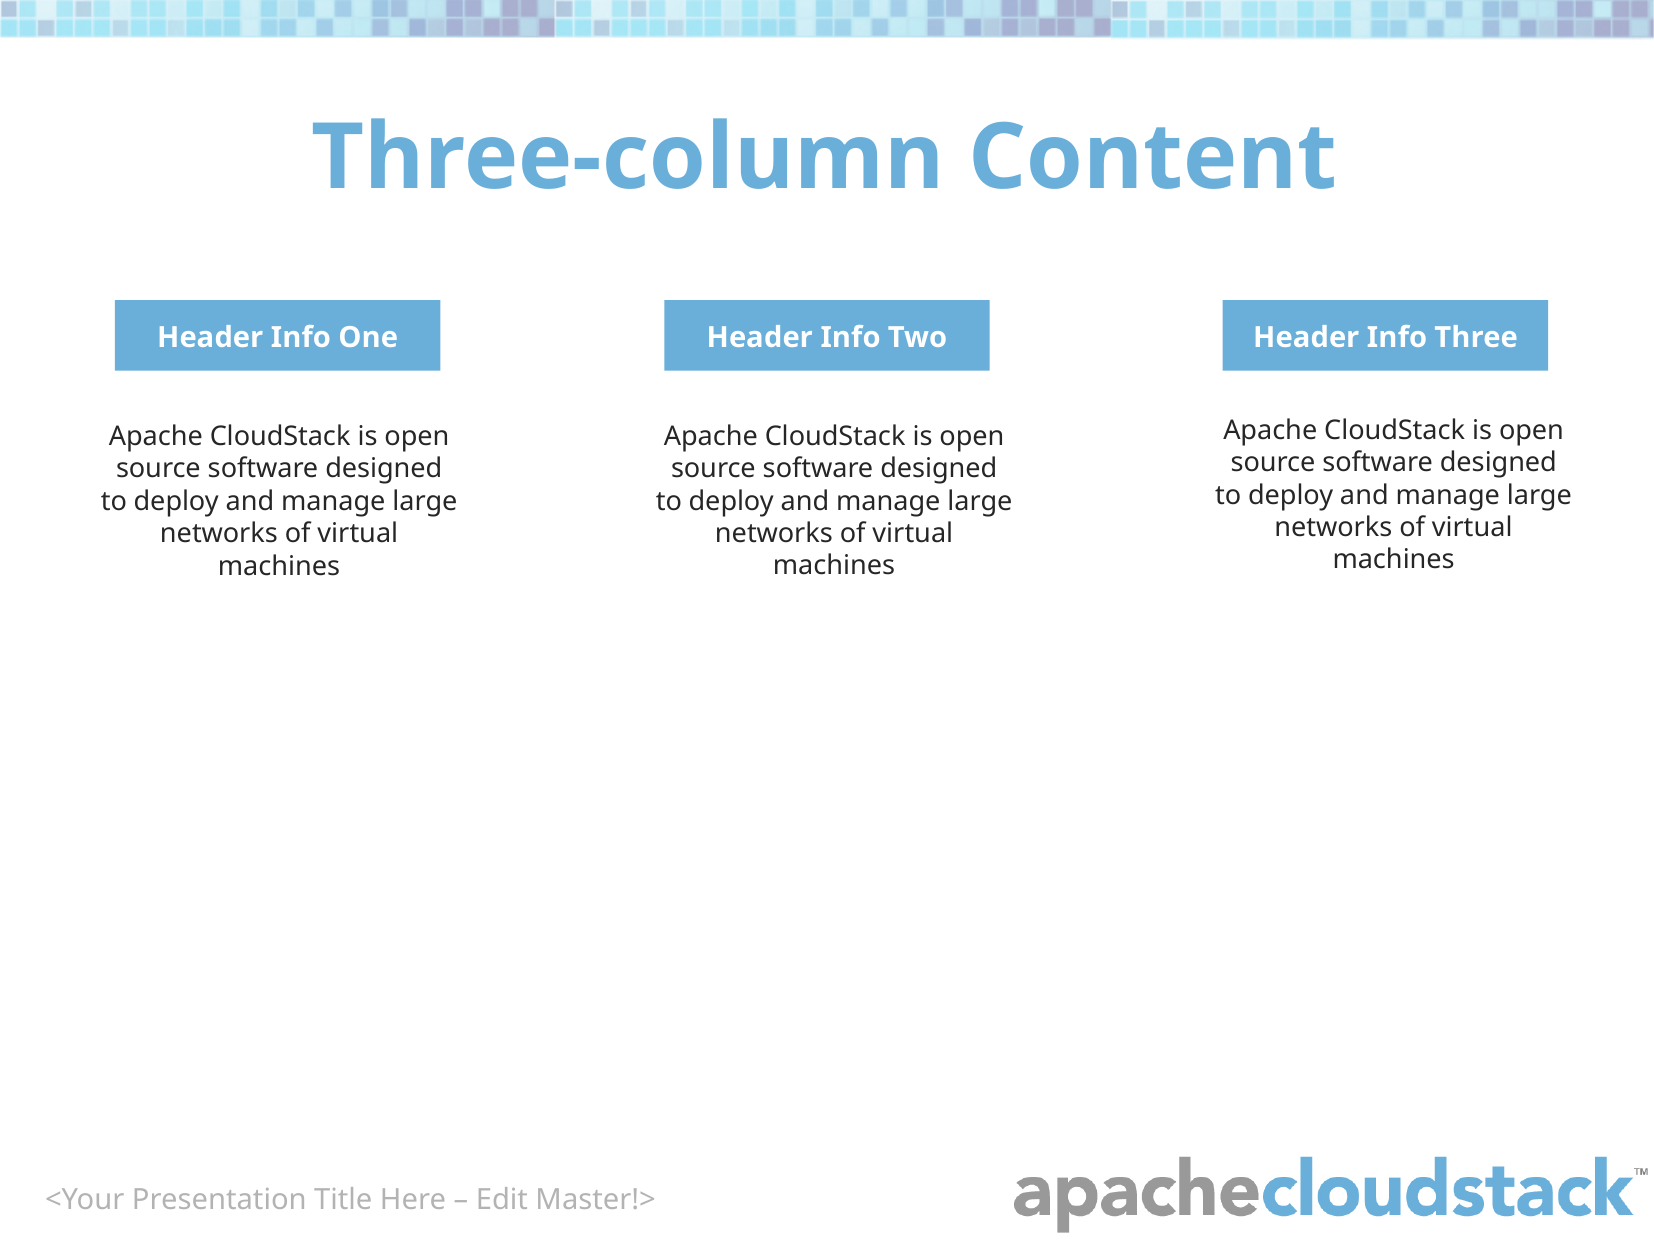

# Three-column Content
Header Info One
Header Info Two
Header Info Three
Apache CloudStack is open source software designed to deploy and manage large networks of virtual machines
Apache CloudStack is open source software designed to deploy and manage large networks of virtual machines
Apache CloudStack is open source software designed to deploy and manage large networks of virtual machines